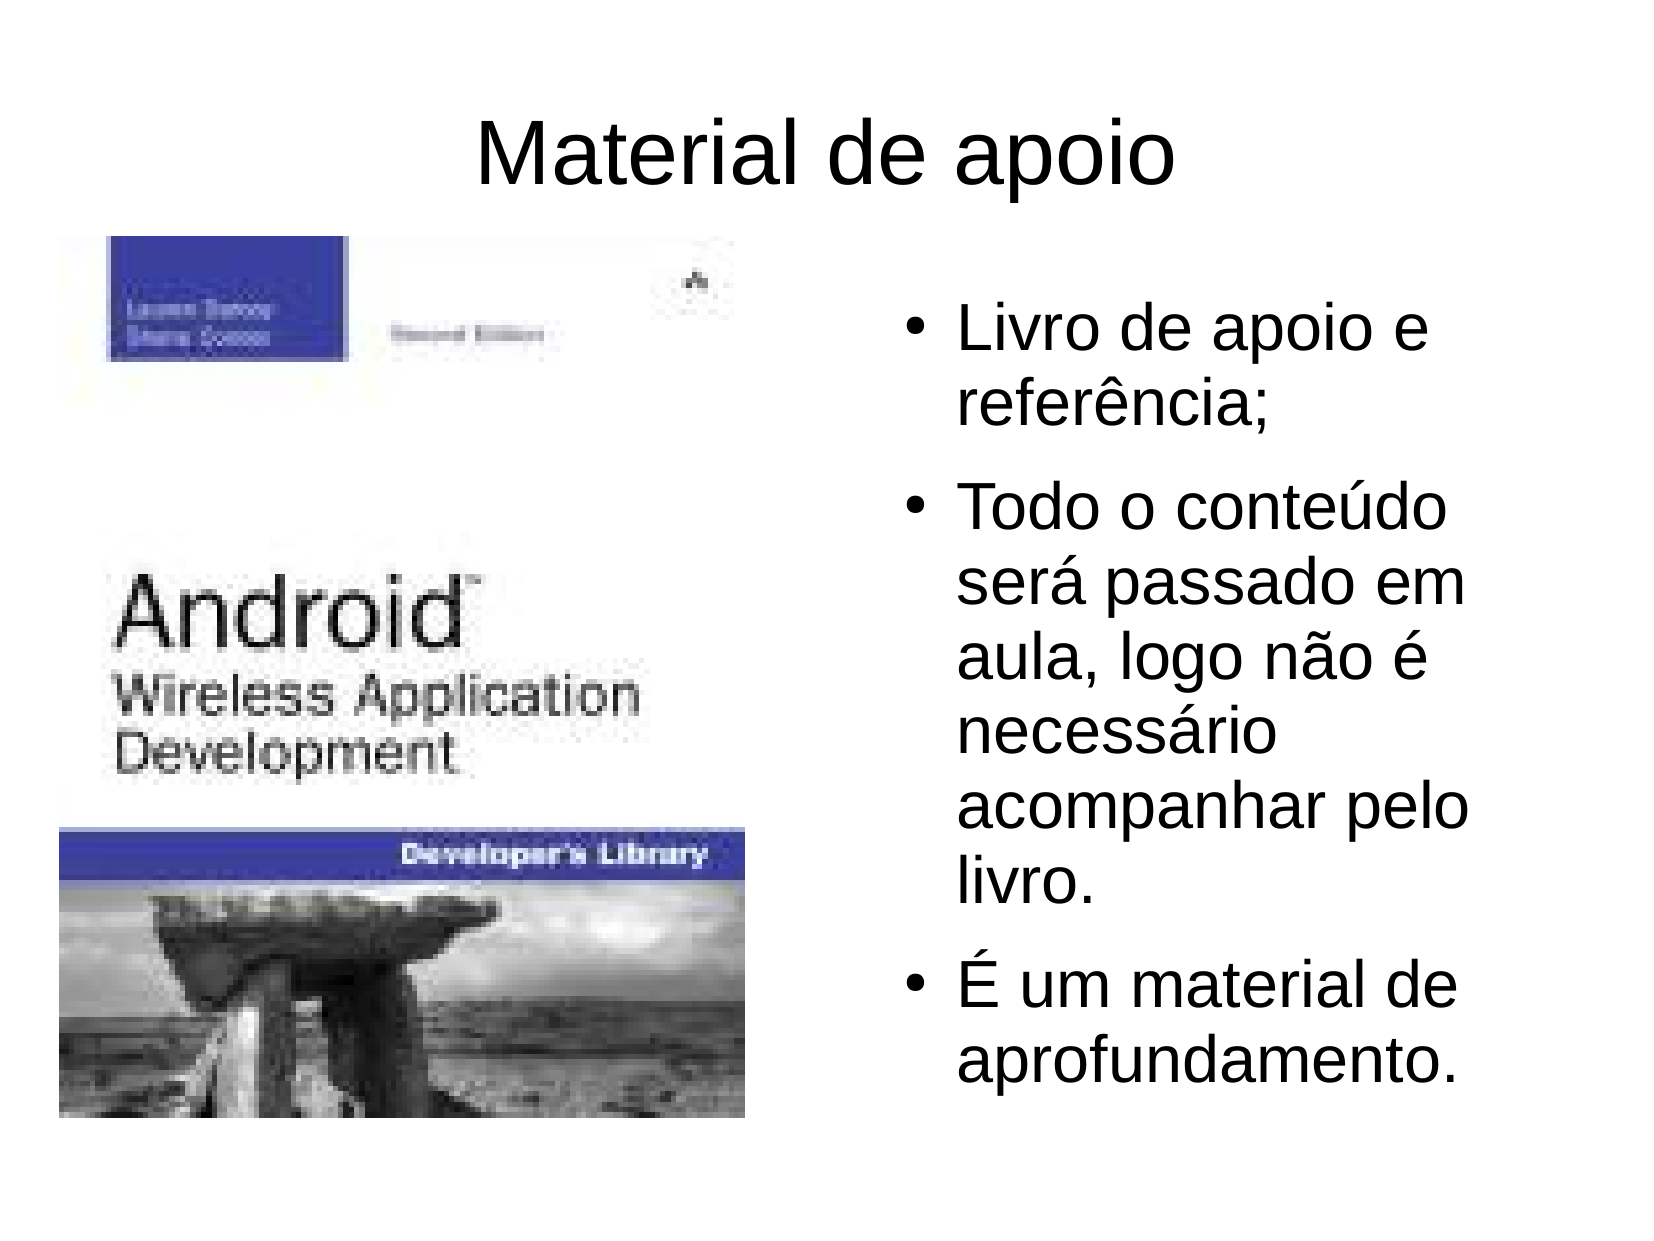

# Material de apoio
Livro de apoio e referência;
Todo o conteúdo será passado em aula, logo não é necessário acompanhar pelo livro.
É um material de aprofundamento.